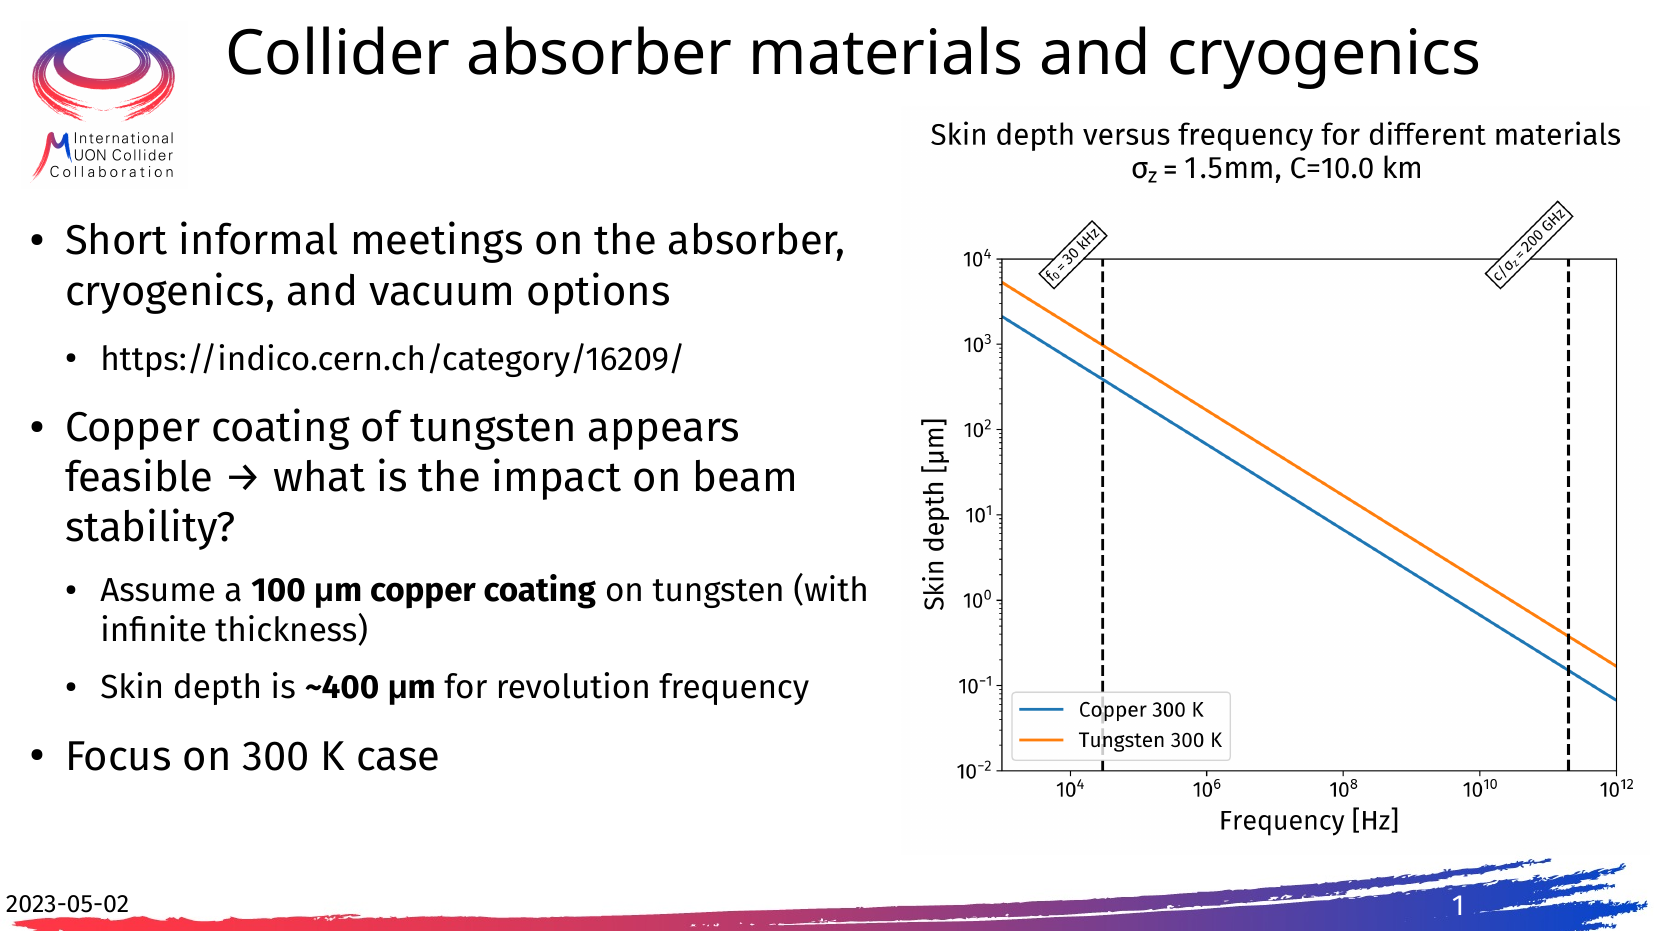

# Collider absorber materials and cryogenics
Short informal meetings on the absorber, cryogenics, and vacuum options
https://indico.cern.ch/category/16209/
Copper coating of tungsten appears feasible → what is the impact on beam stability?
Assume a 100 μm copper coating on tungsten (with infinite thickness)
Skin depth is ~400 μm for revolution frequency
Focus on 300 K case
2023-05-02
1